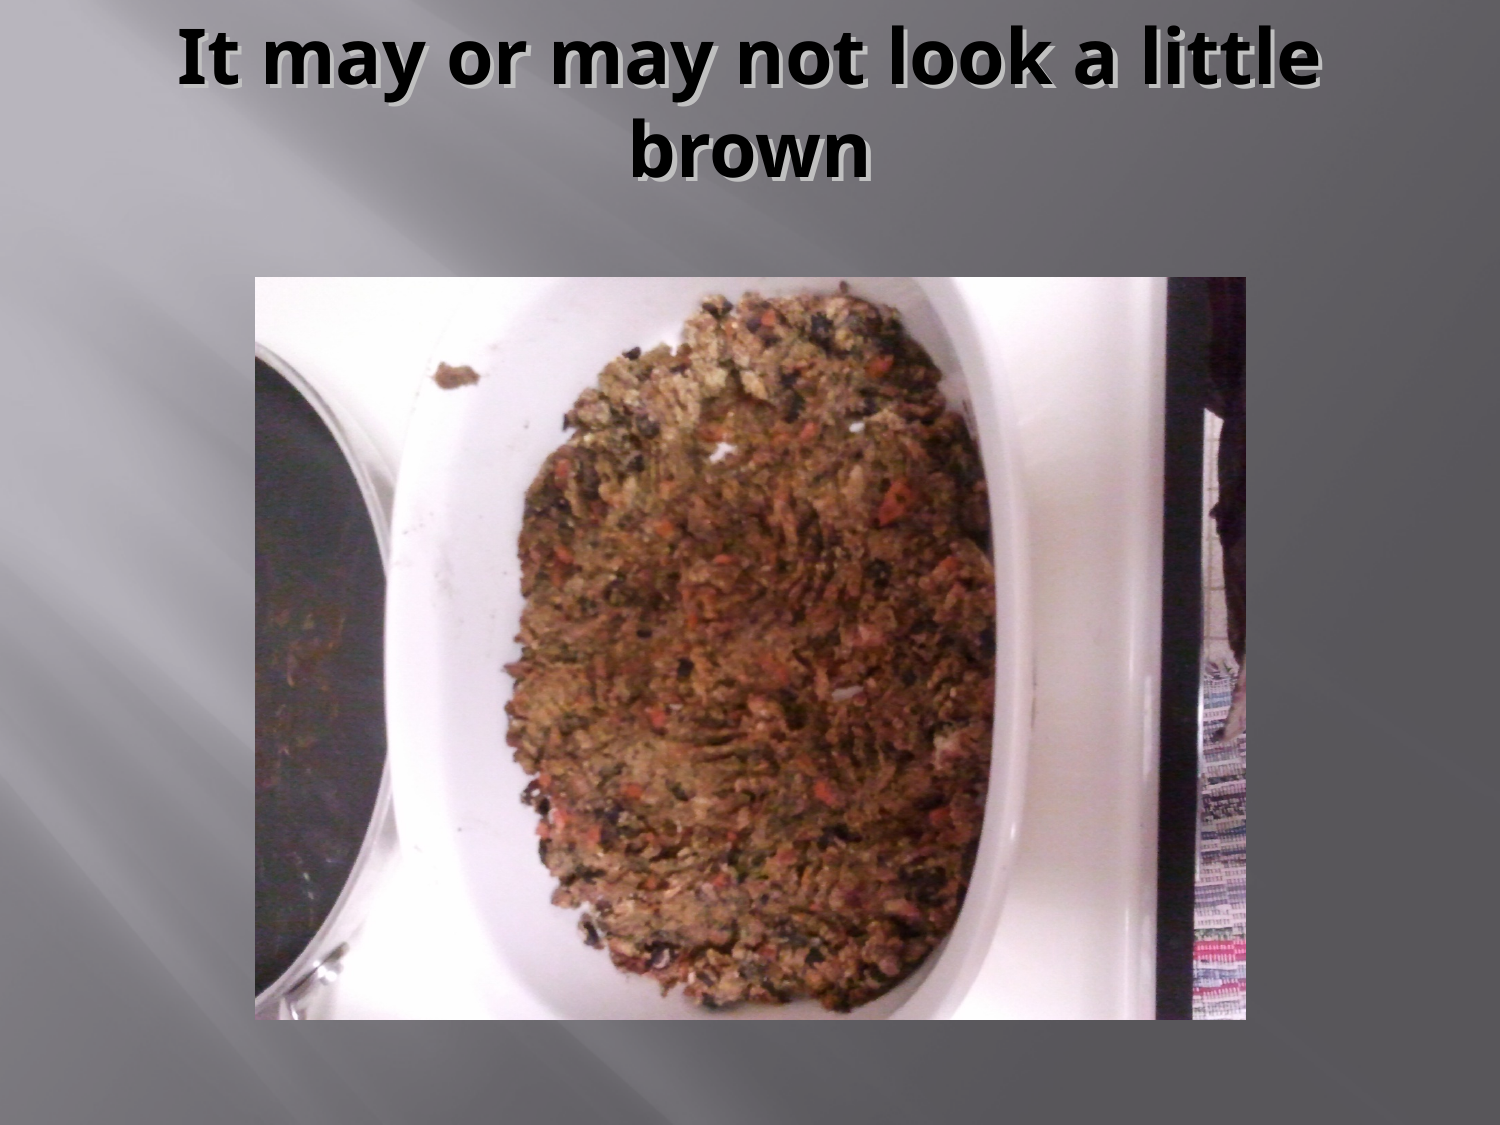

# It may or may not look a little brown